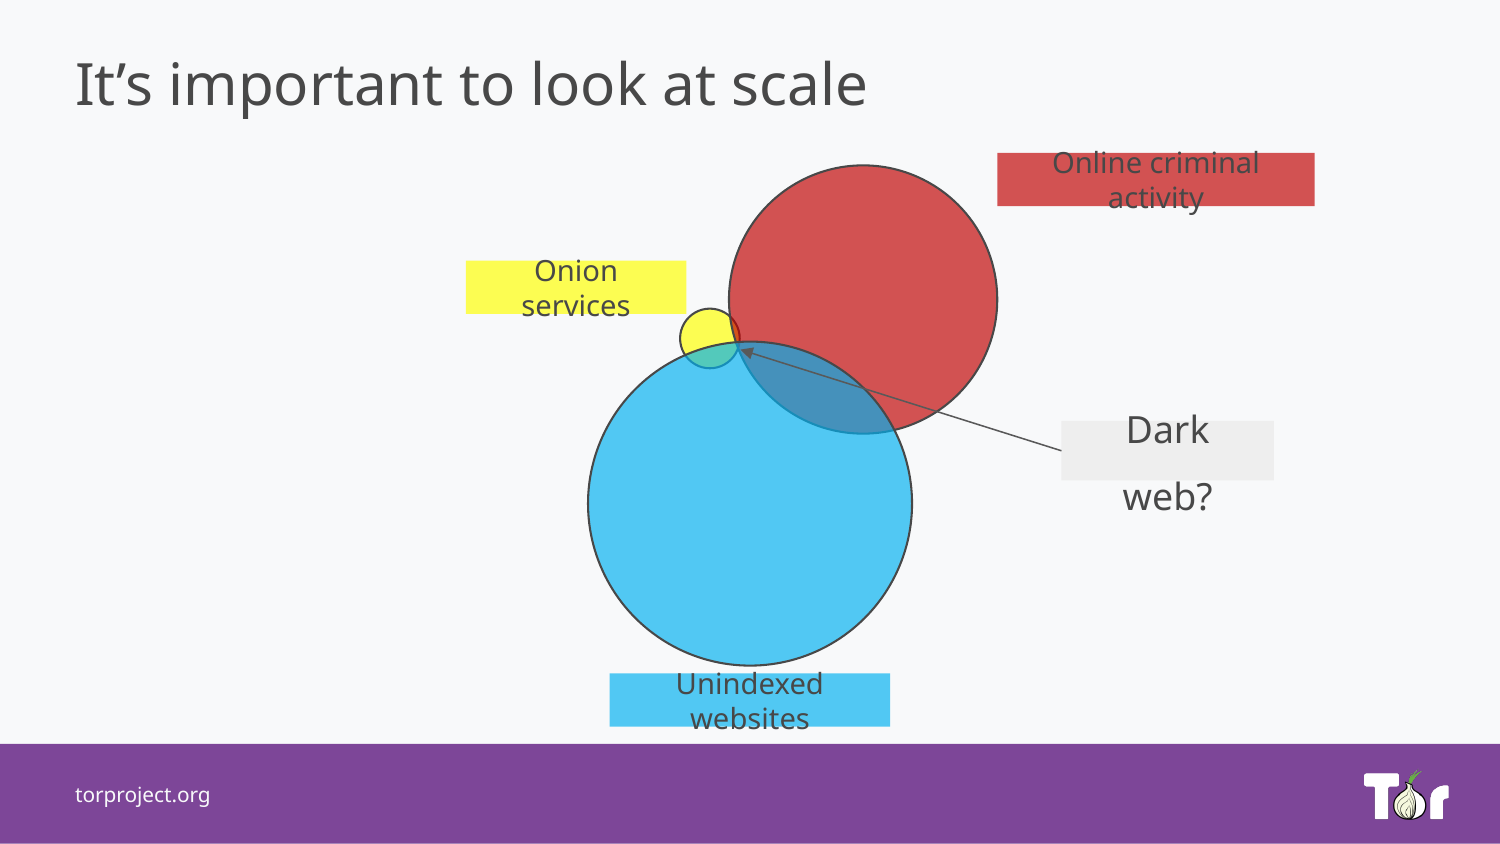

# It’s important to look at scale
Online criminal activity
Onion services
Dark web?
Unindexed websites